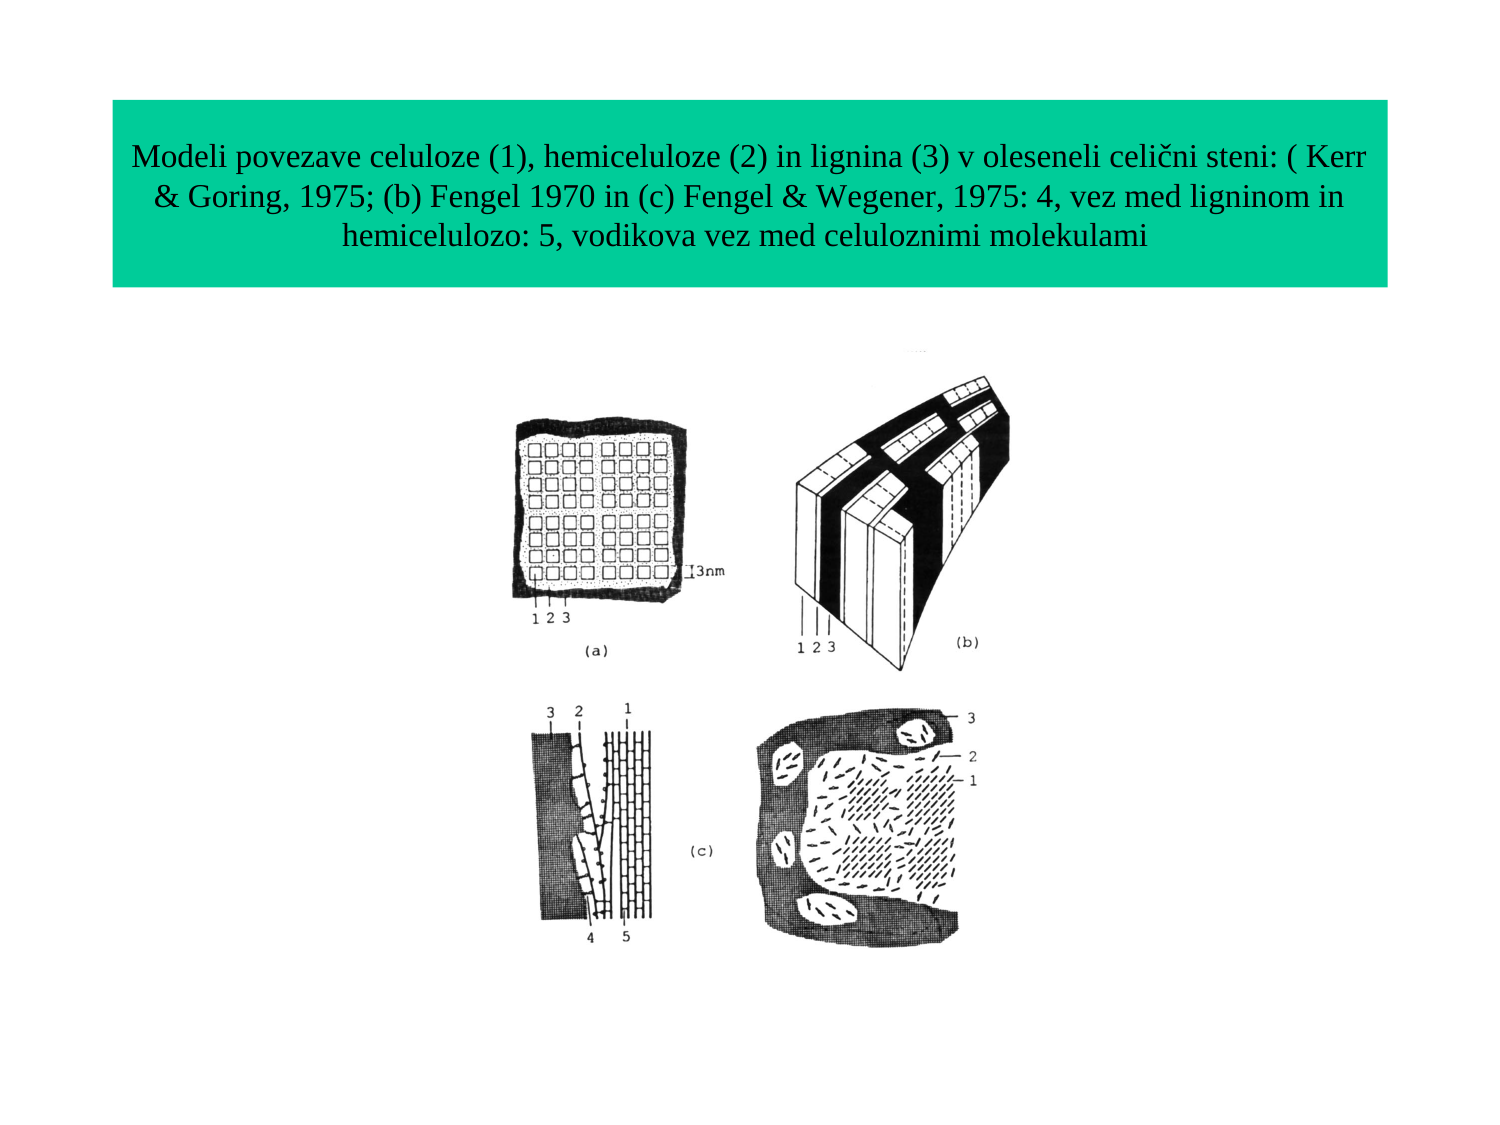

# Modeli povezave celuloze (1), hemiceluloze (2) in lignina (3) v oleseneli celični steni: ( Kerr & Goring, 1975; (b) Fengel 1970 in (c) Fengel & Wegener, 1975: 4, vez med ligninom in hemicelulozo: 5, vodikova vez med celuloznimi molekulami